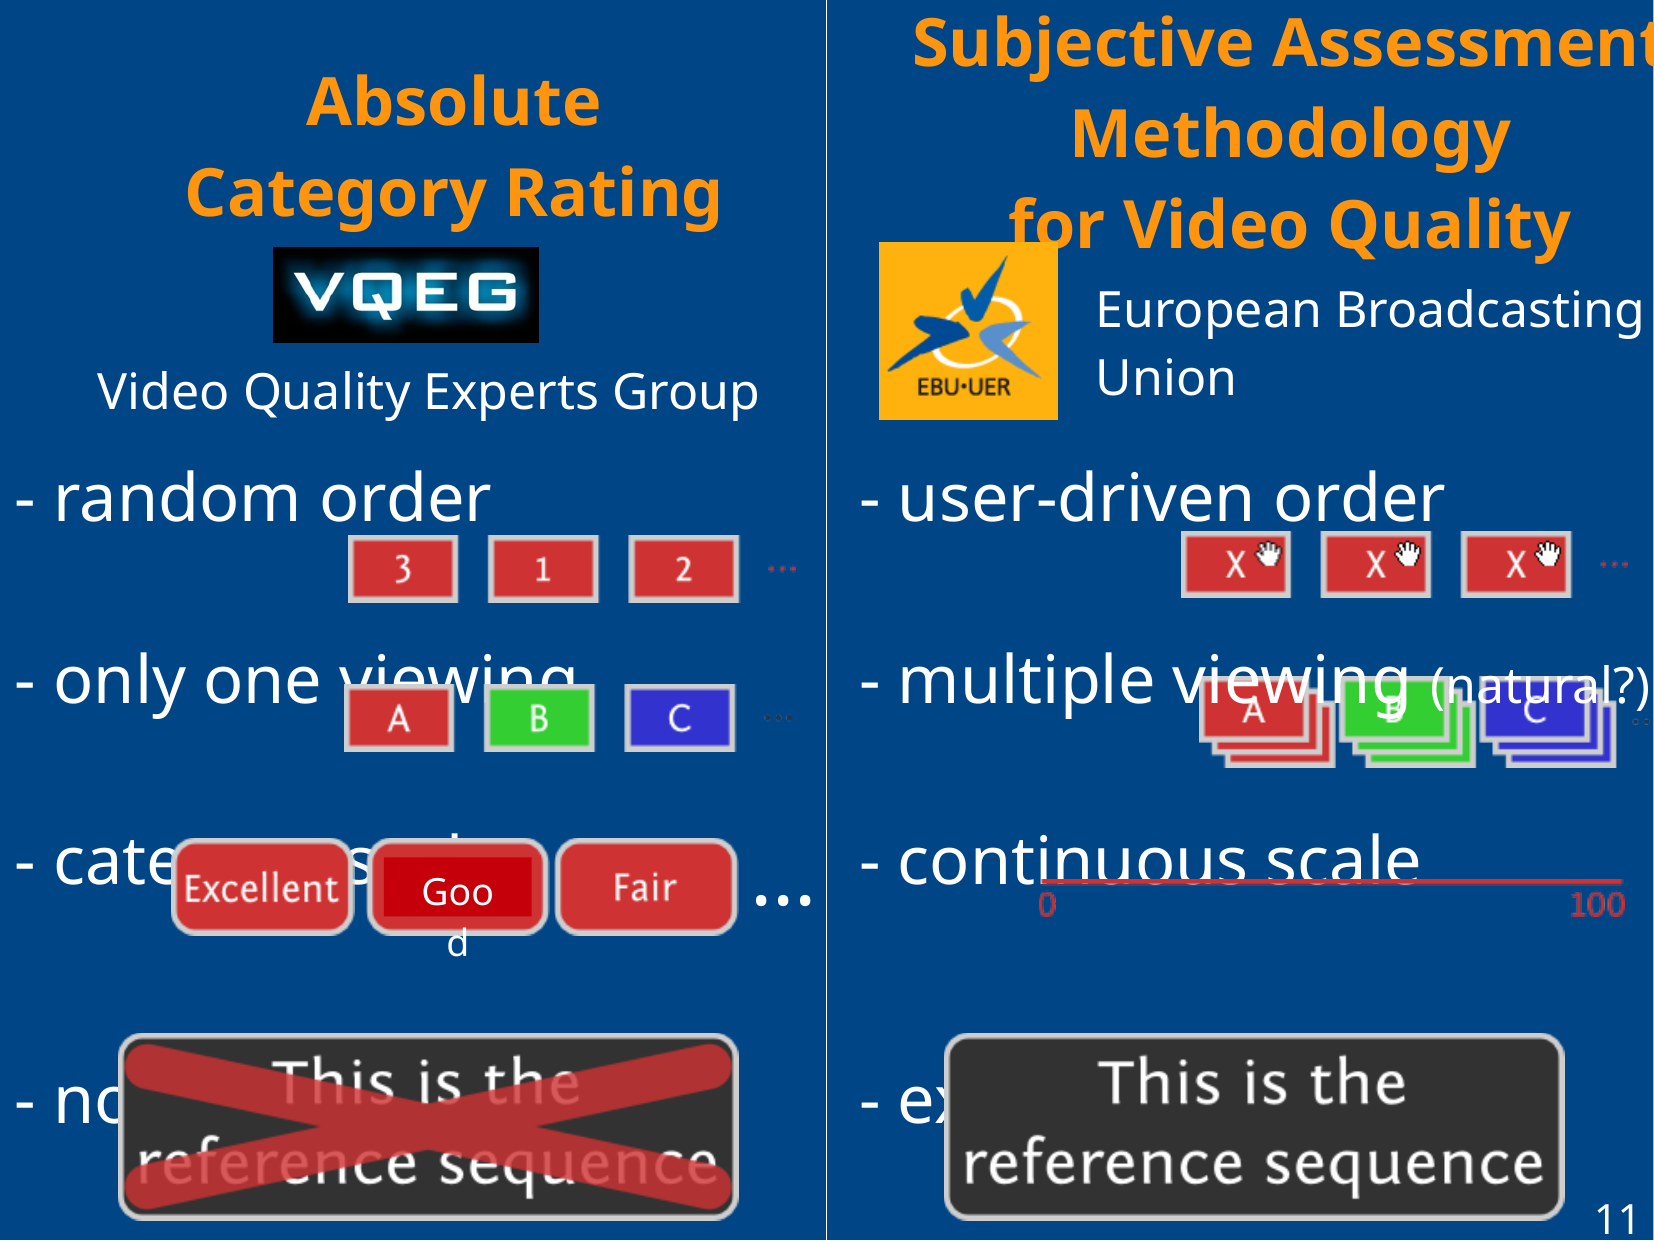

Subjective Assessment
Methodology
for Video Quality
Absolute
Category Rating
European Broadcasting
Union
Video Quality Experts Group
- random order
- only one viewing
- category scale
- no explicit reference
- user-driven order
- multiple viewing (natural?)
- continuous scale
- explicit reference
...
Good
11